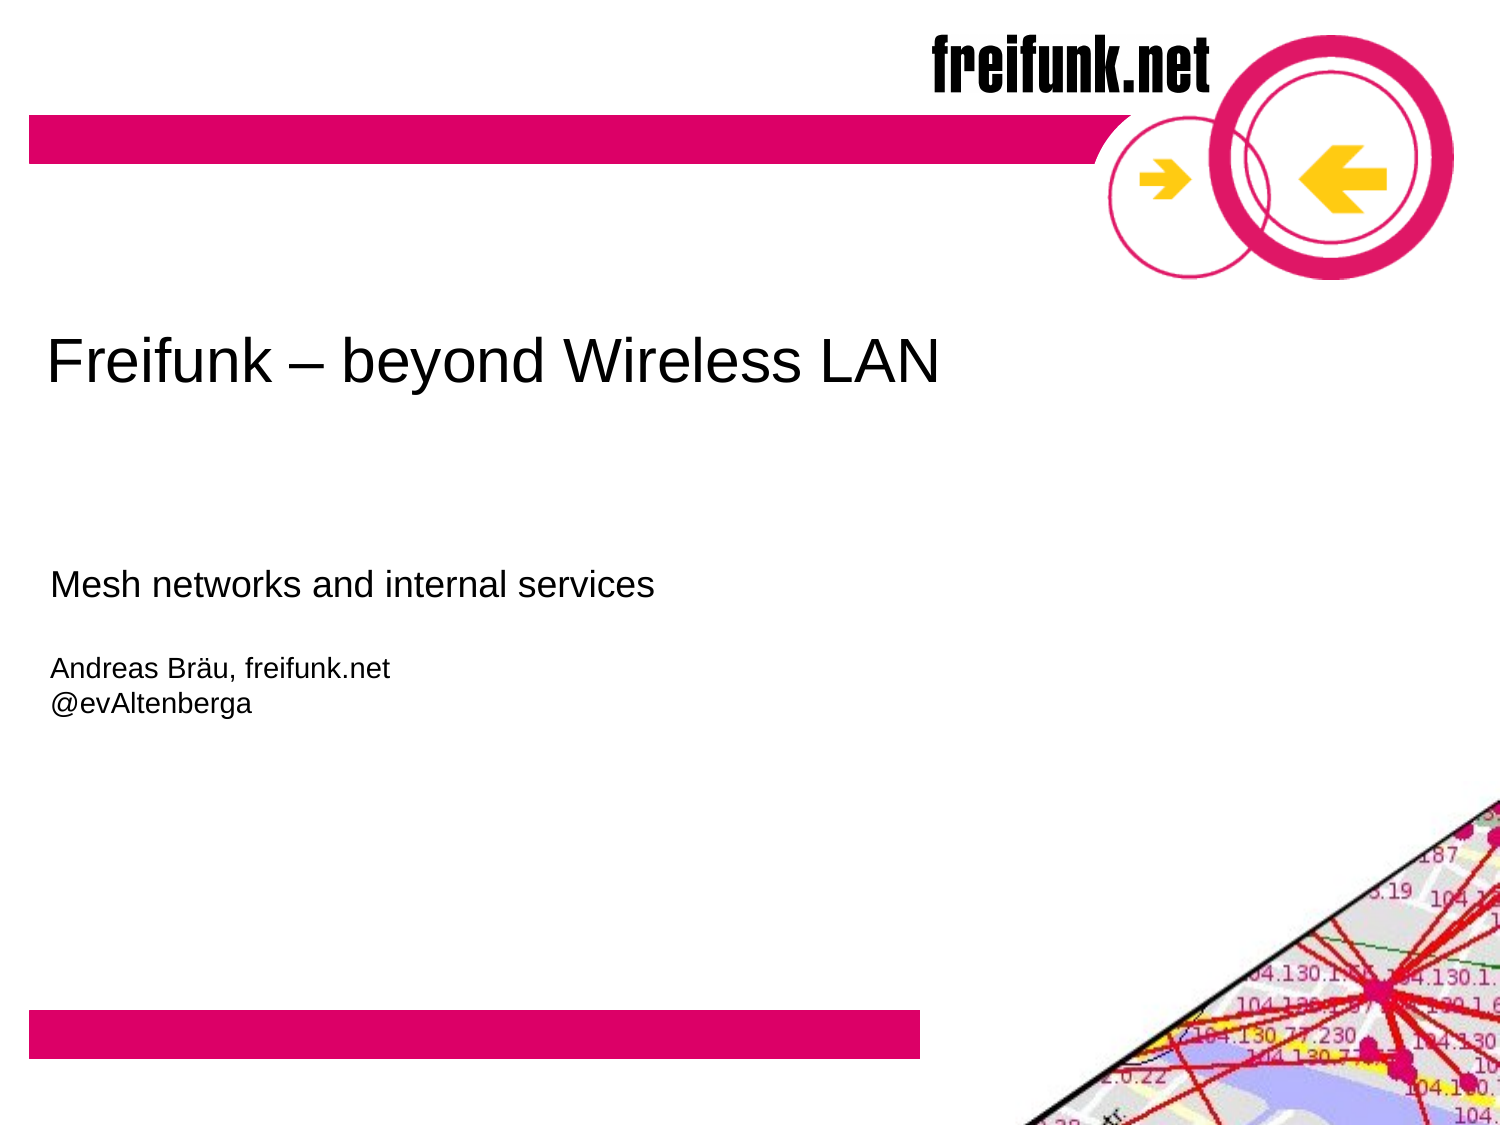

Freifunk – beyond Wireless LAN
Mesh networks and internal services
Andreas Bräu, freifunk.net
@evAltenberga
15